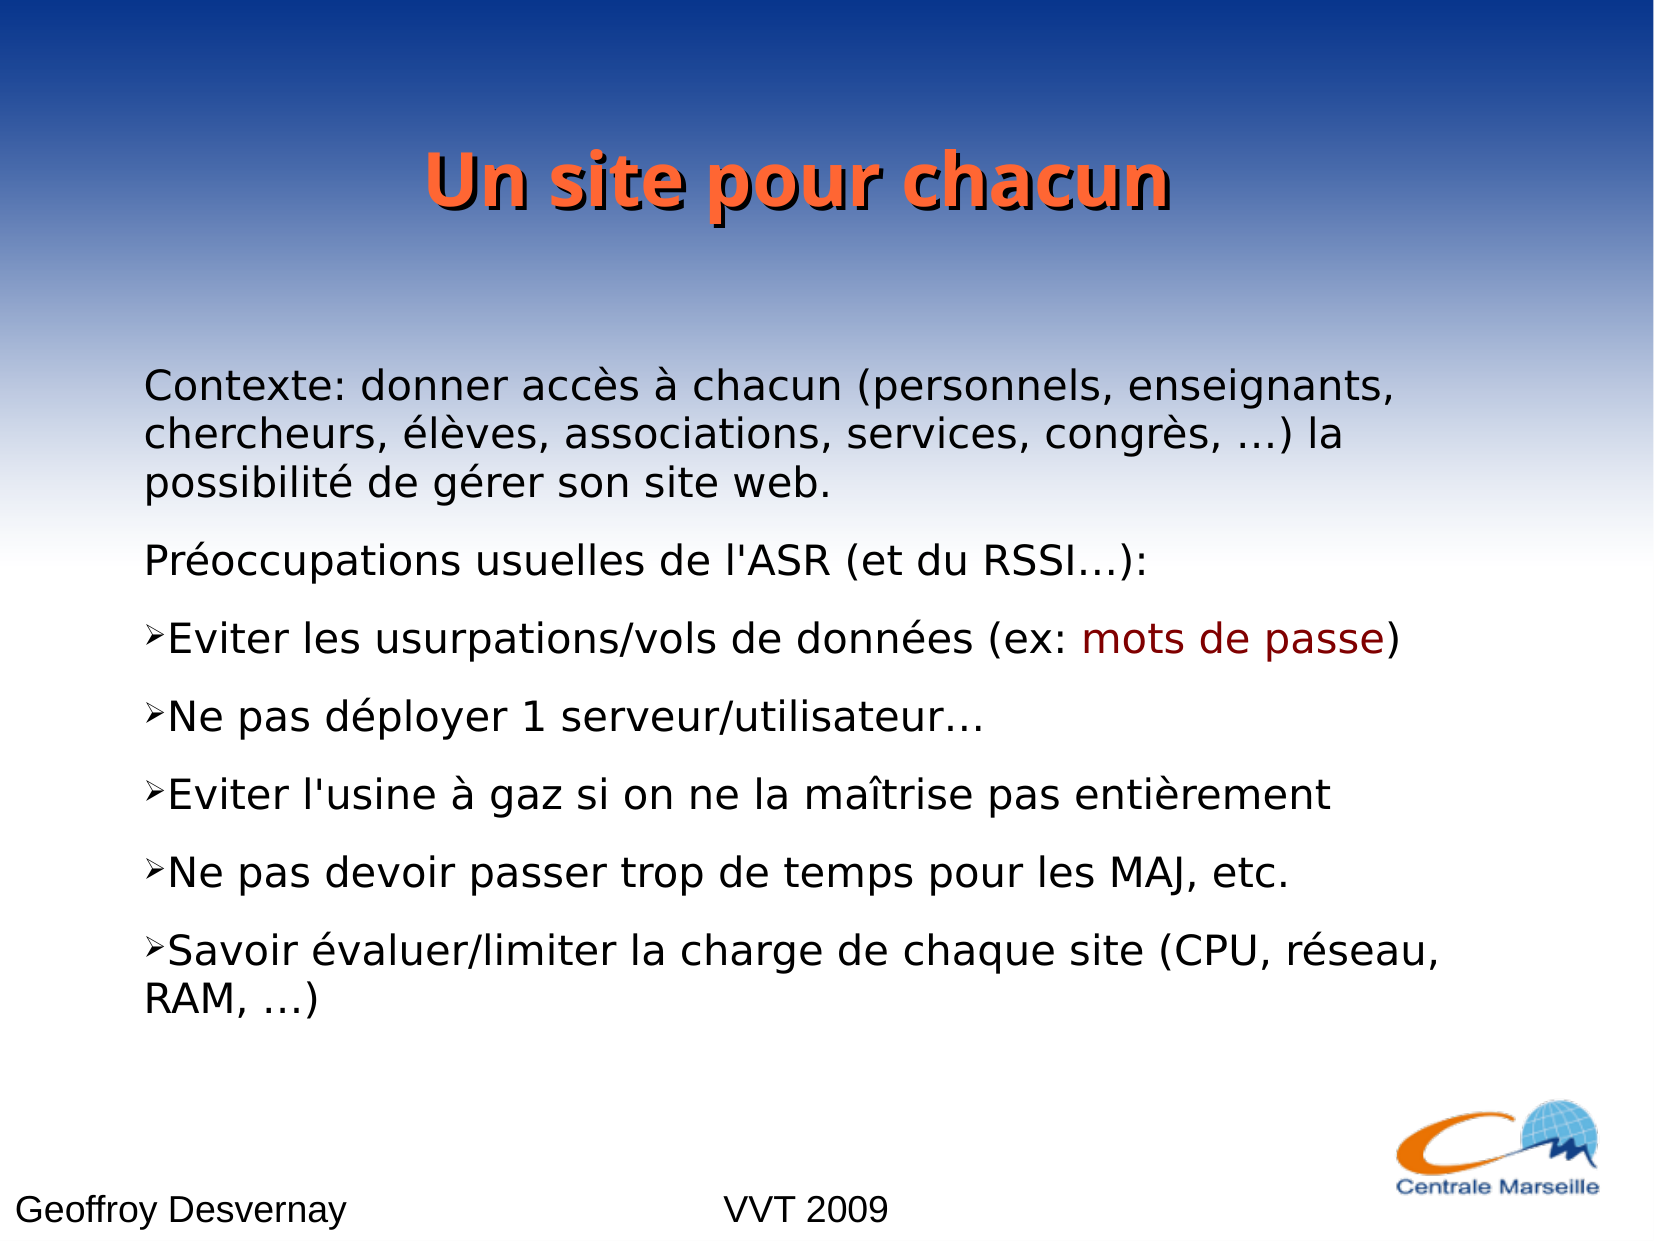

Un site pour chacun
Contexte: donner accès à chacun (personnels, enseignants, chercheurs, élèves, associations, services, congrès, …) la possibilité de gérer son site web.
Préoccupations usuelles de l'ASR (et du RSSI…):
Eviter les usurpations/vols de données (ex: mots de passe)
Ne pas déployer 1 serveur/utilisateur…
Eviter l'usine à gaz si on ne la maîtrise pas entièrement
Ne pas devoir passer trop de temps pour les MAJ, etc.
Savoir évaluer/limiter la charge de chaque site (CPU, réseau, RAM, …)
Geoffroy Desvernay
VVT 2009